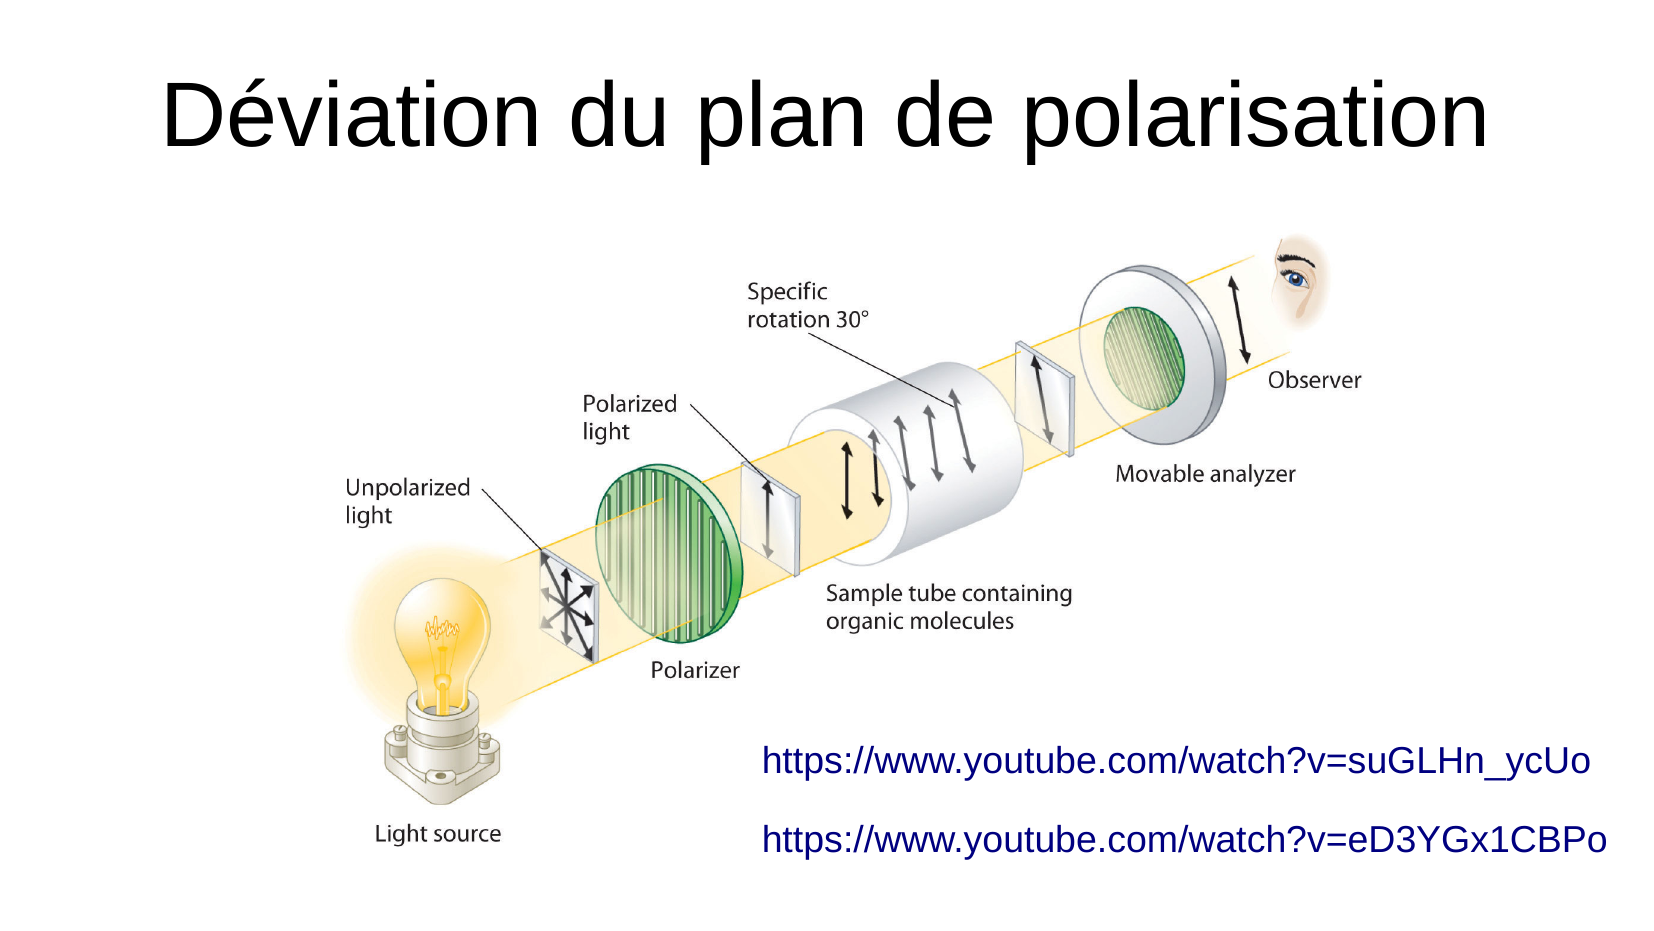

# Déviation du plan de polarisation
https://www.youtube.com/watch?v=suGLHn_ycUo
https://www.youtube.com/watch?v=eD3YGx1CBPo